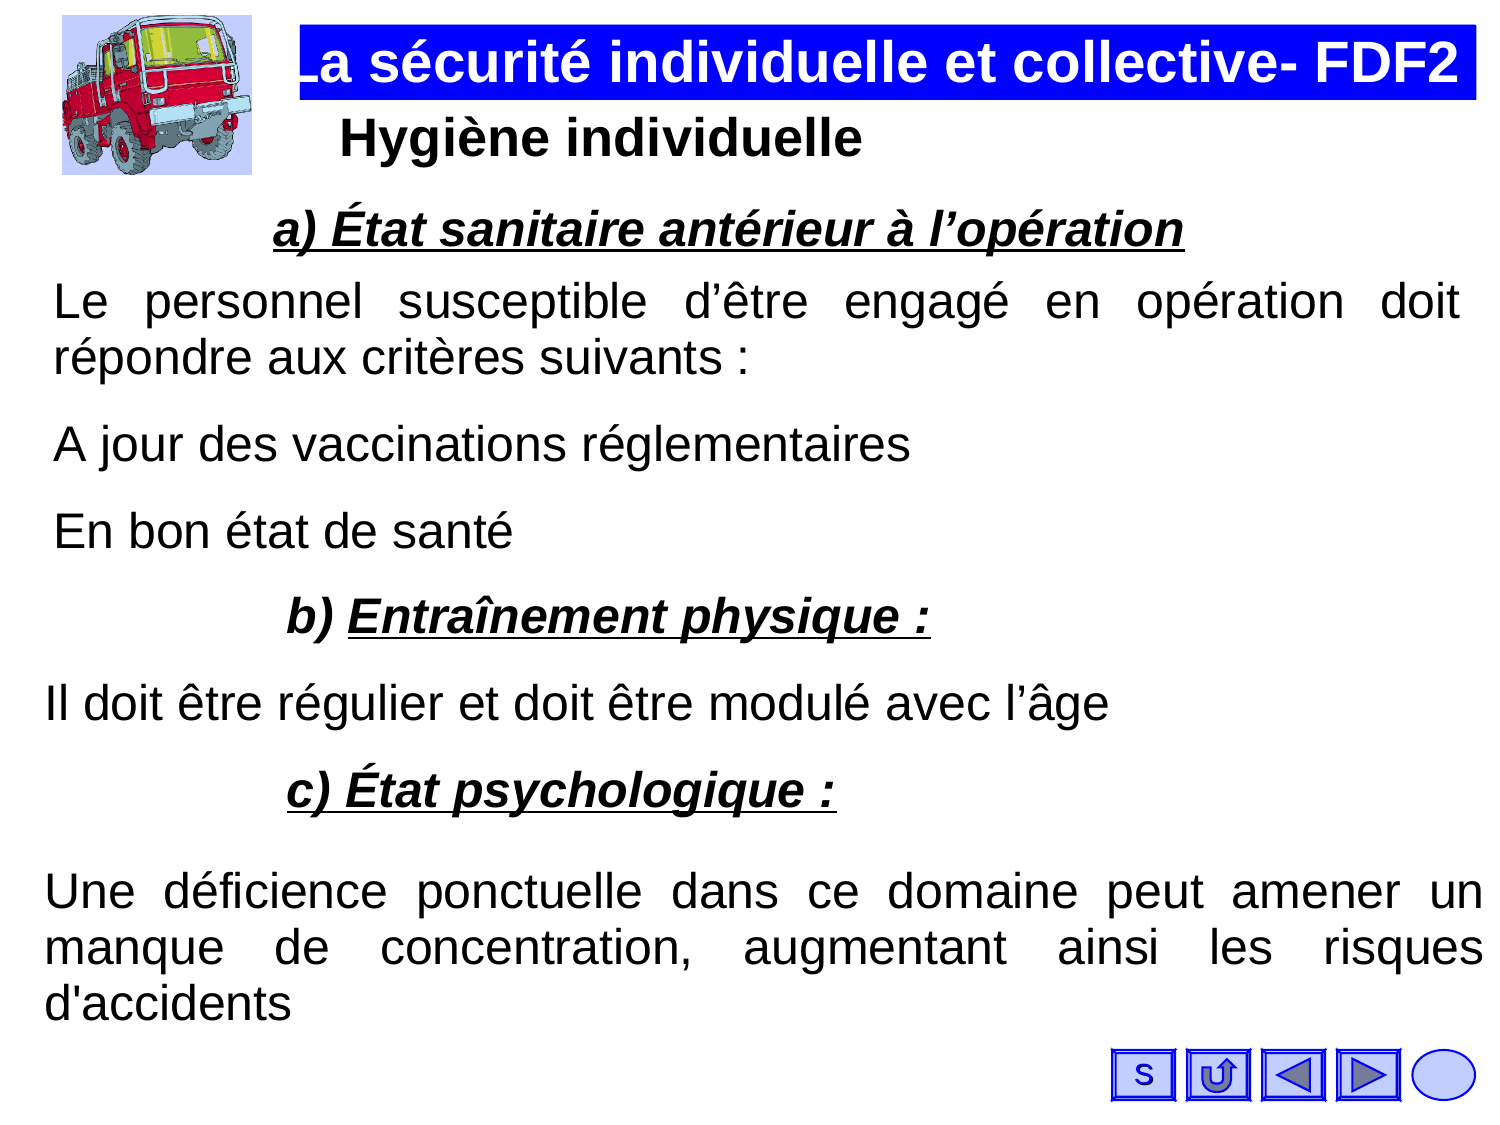

FDF2
La sécurité individuelle et collective- FDF2
La surveillance active - FDF2
Hygiène individuelle
a) État sanitaire antérieur à l’opération
Le personnel susceptible d’être engagé en opération doit répondre aux critères suivants :
A jour des vaccinations réglementaires
En bon état de santé
b) Entraînement physique :
Il doit être régulier et doit être modulé avec l’âge
c) État psychologique :
Une déficience ponctuelle dans ce domaine peut amener un manque de concentration, augmentant ainsi les risques d'accidents